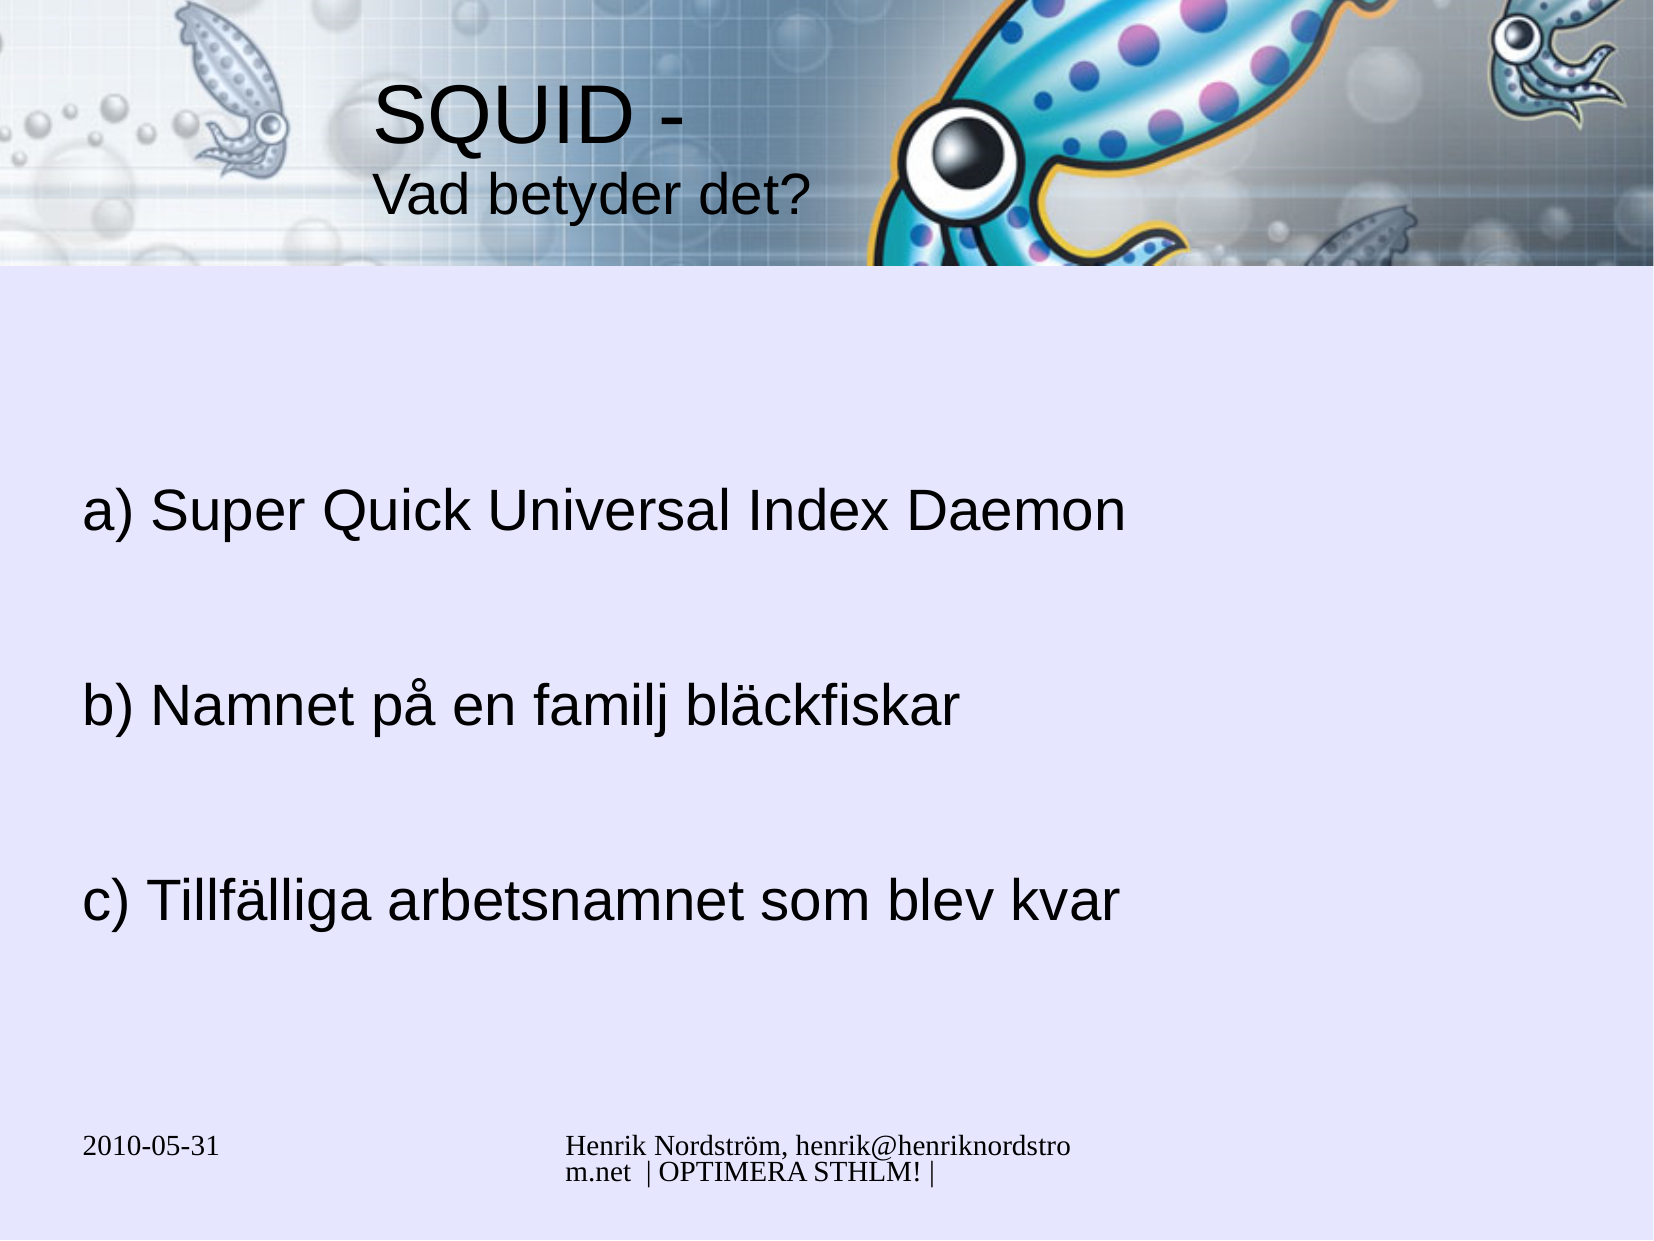

# SQUID - Vad betyder det?
a) Super Quick Universal Index Daemon
b) Namnet på en familj bläckfiskar
c) Tillfälliga arbetsnamnet som blev kvar
2010-05-31
Henrik Nordström, henrik@henriknordstrom.net | OPTIMERA STHLM! |